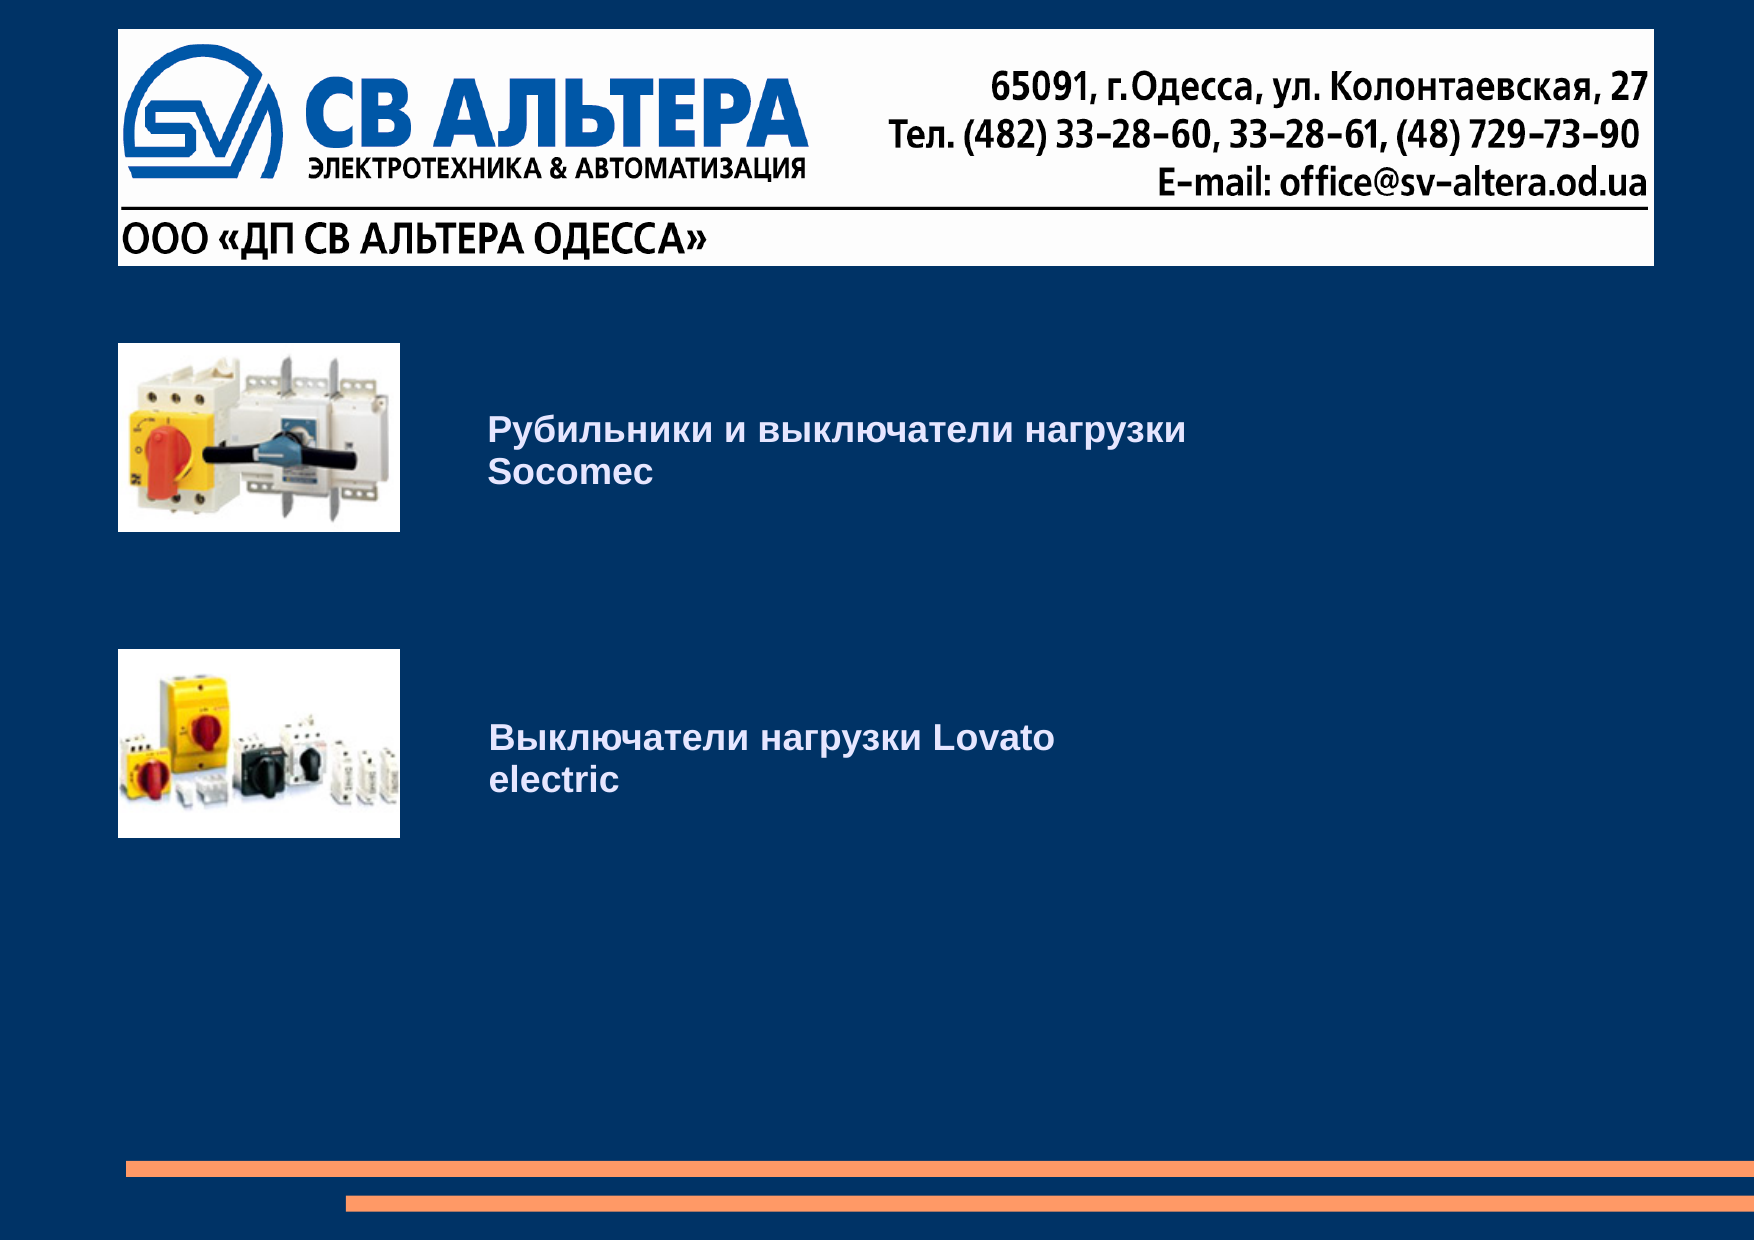

#
Рубильники и выключатели нагрузки Socomec
Выключатели нагрузки Lovato electric